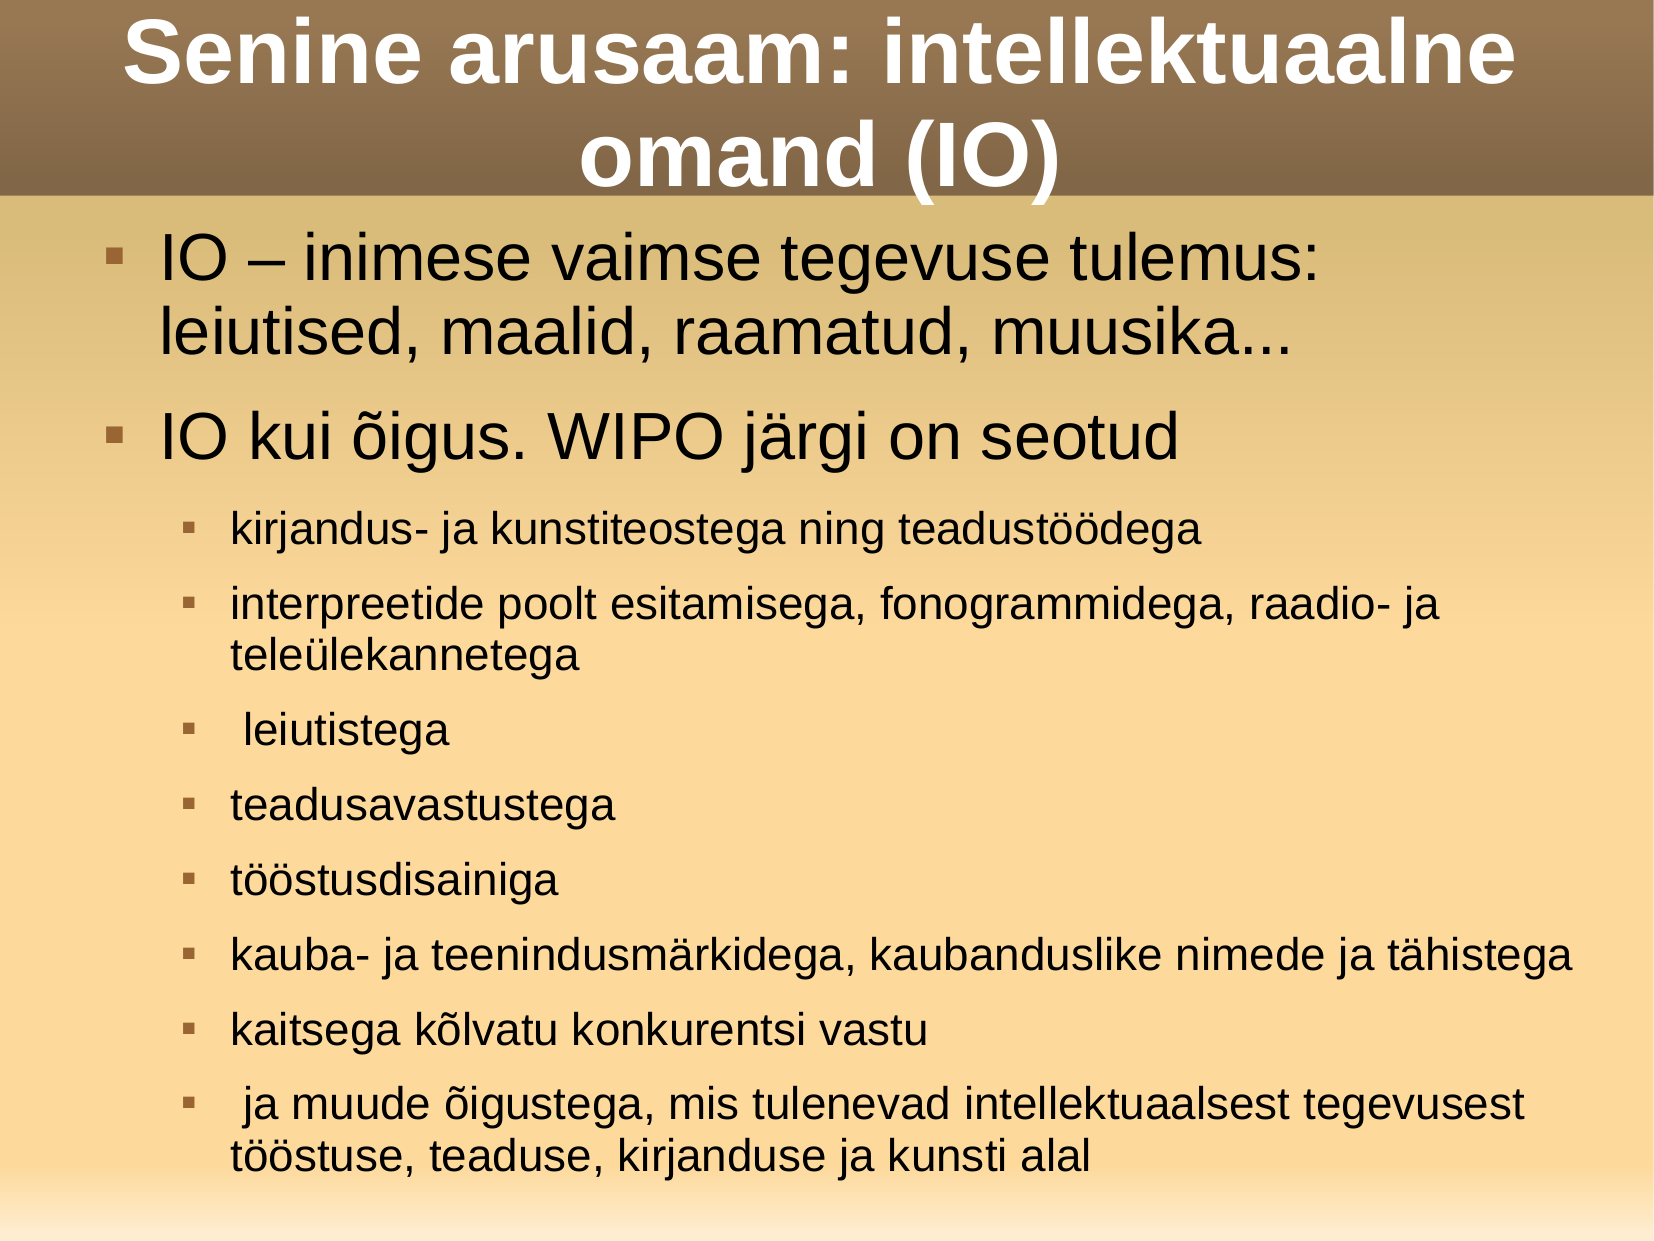

# Senine arusaam: intellektuaalne omand (IO)
IO – inimese vaimse tegevuse tulemus: leiutised, maalid, raamatud, muusika...
IO kui õigus. WIPO järgi on seotud
kirjandus- ja kunstiteostega ning teadustöödega
interpreetide poolt esitamisega, fonogrammidega, raadio- ja teleülekannetega
 leiutistega
teadusavastustega
tööstusdisainiga
kauba- ja teenindusmärkidega, kaubanduslike nimede ja tähistega
kaitsega kõlvatu konkurentsi vastu
 ja muude õigustega, mis tulenevad intellektuaalsest tegevusest tööstuse, teaduse, kirjanduse ja kunsti alal